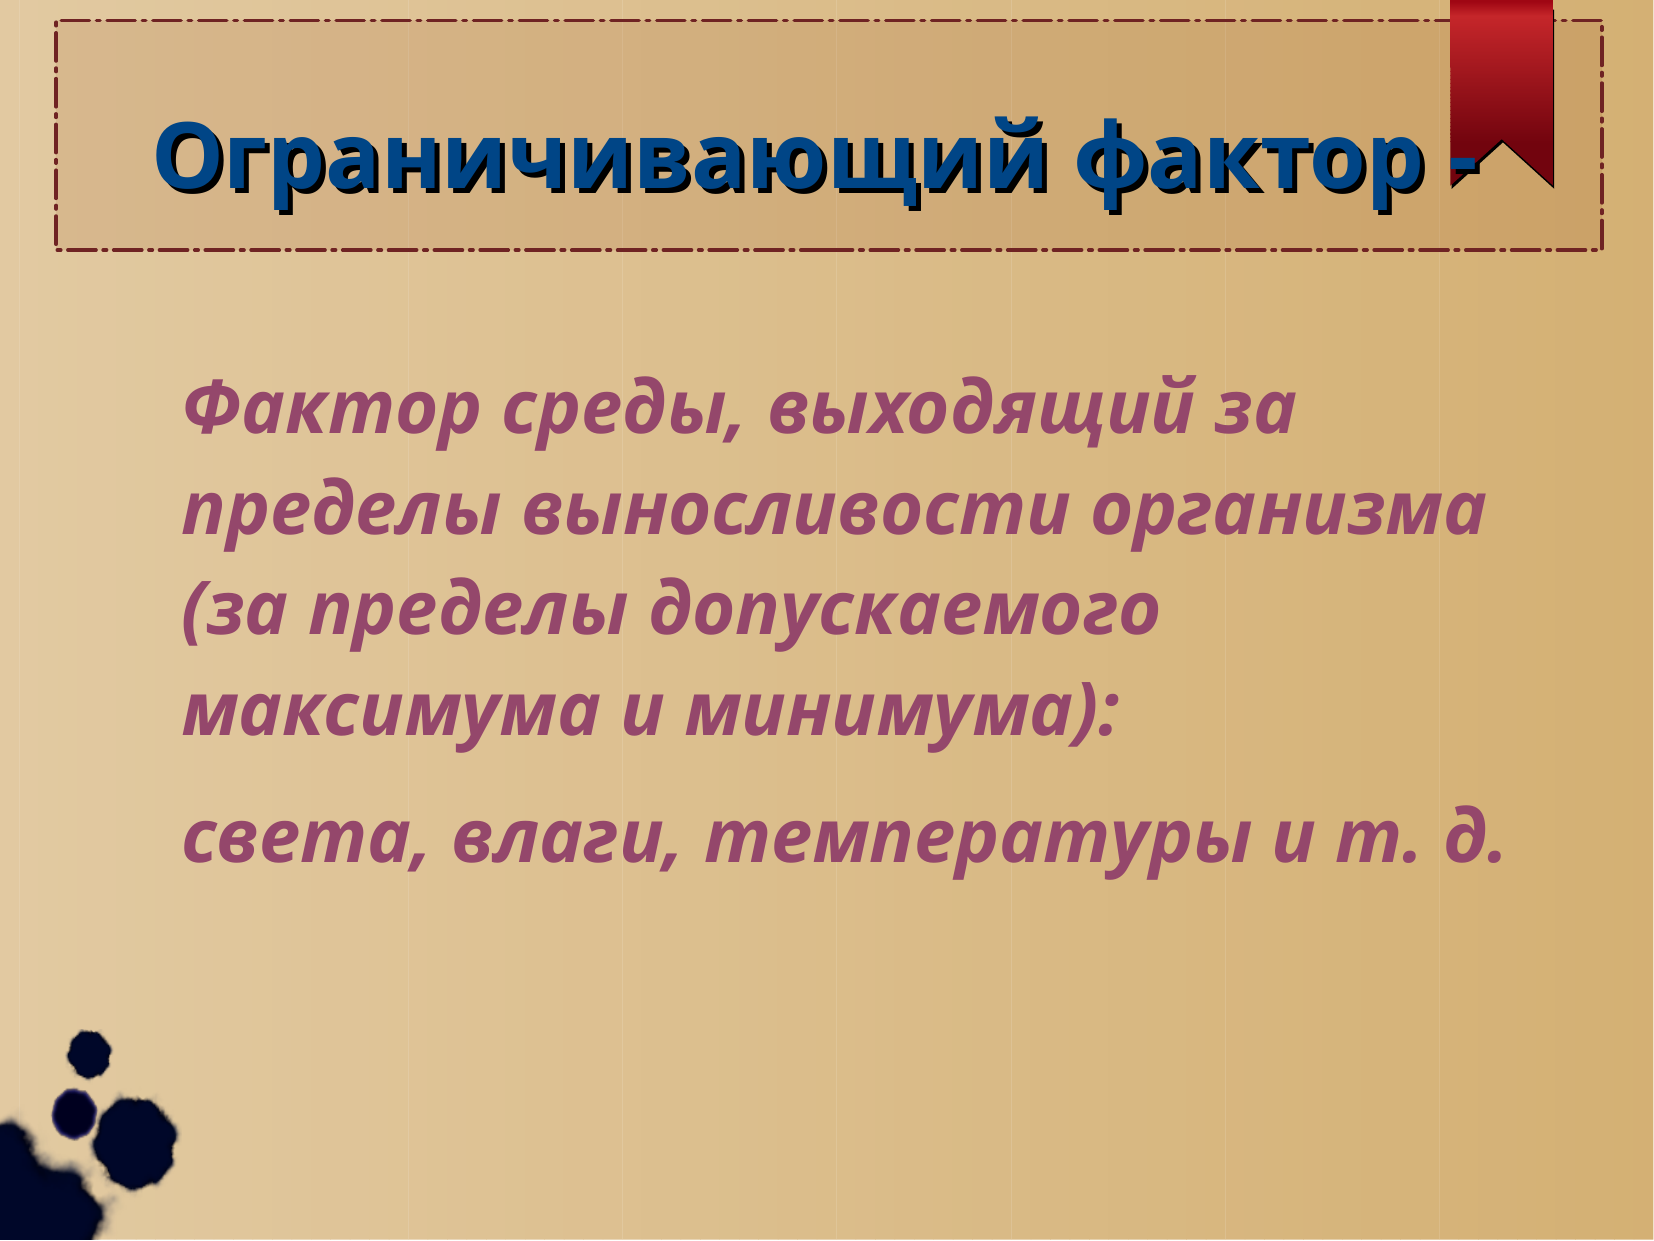

# Ограничивающий фактор -
Фактор среды, выходящий за пределы выносливости организма (за пределы допускаемого максимума и минимума):
света, влаги, температуры и т. д.